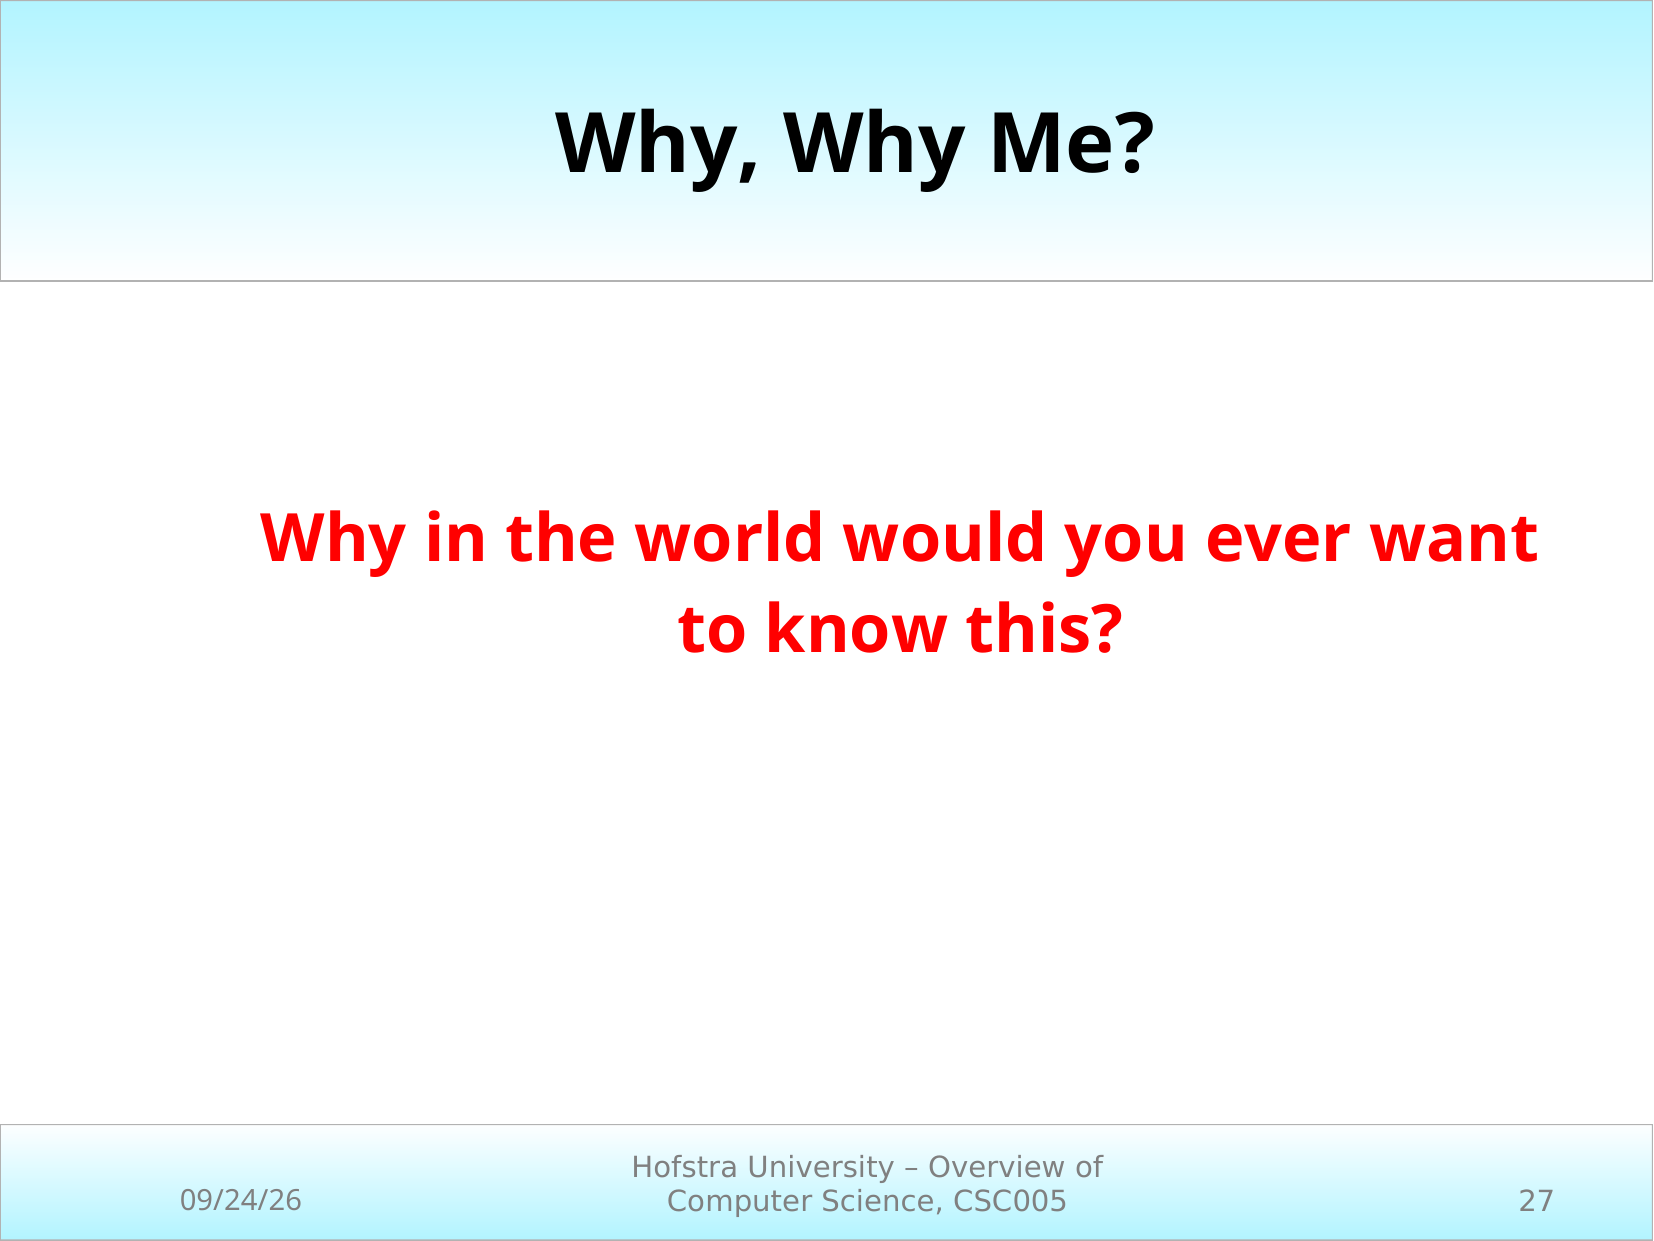

# Why, Why Me?
Why in the world would you ever want to know this?
27